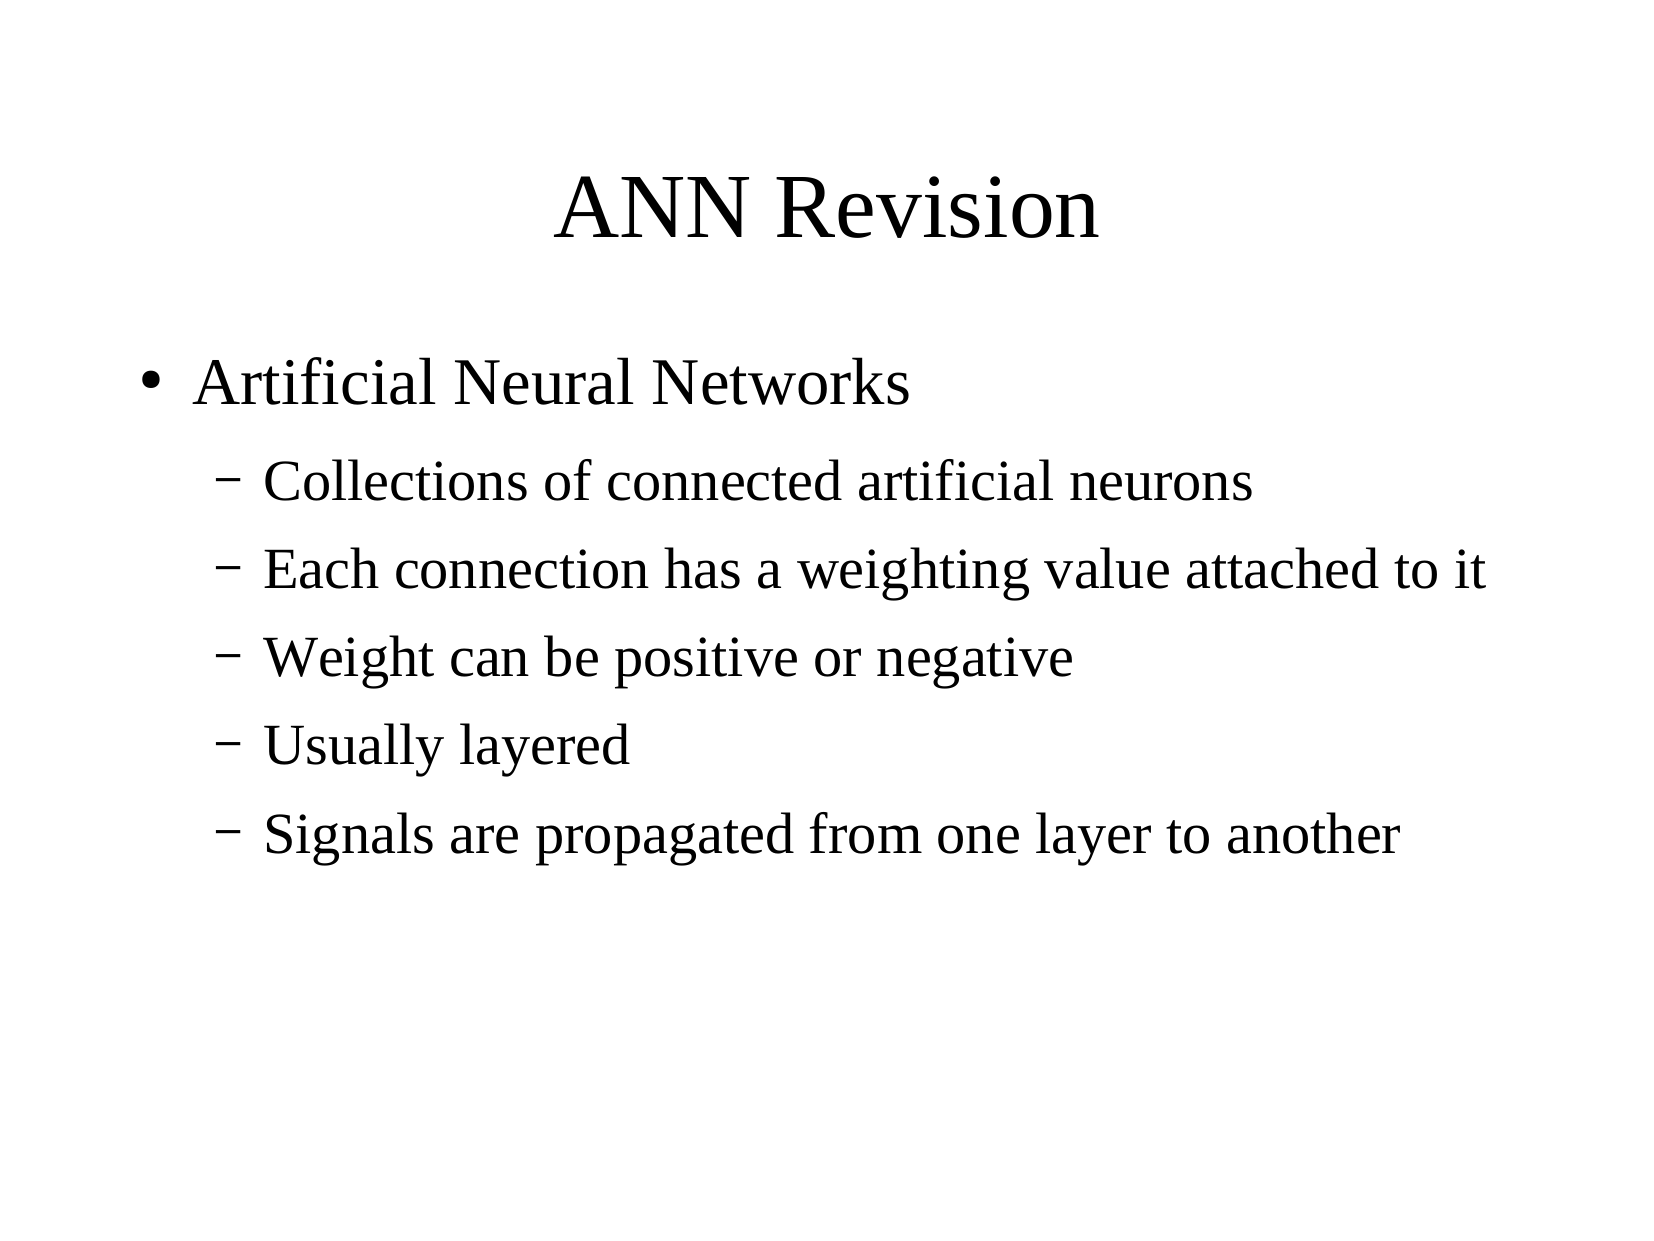

# ANN Revision
Artificial Neural Networks
Collections of connected artificial neurons
Each connection has a weighting value attached to it
Weight can be positive or negative
Usually layered
Signals are propagated from one layer to another